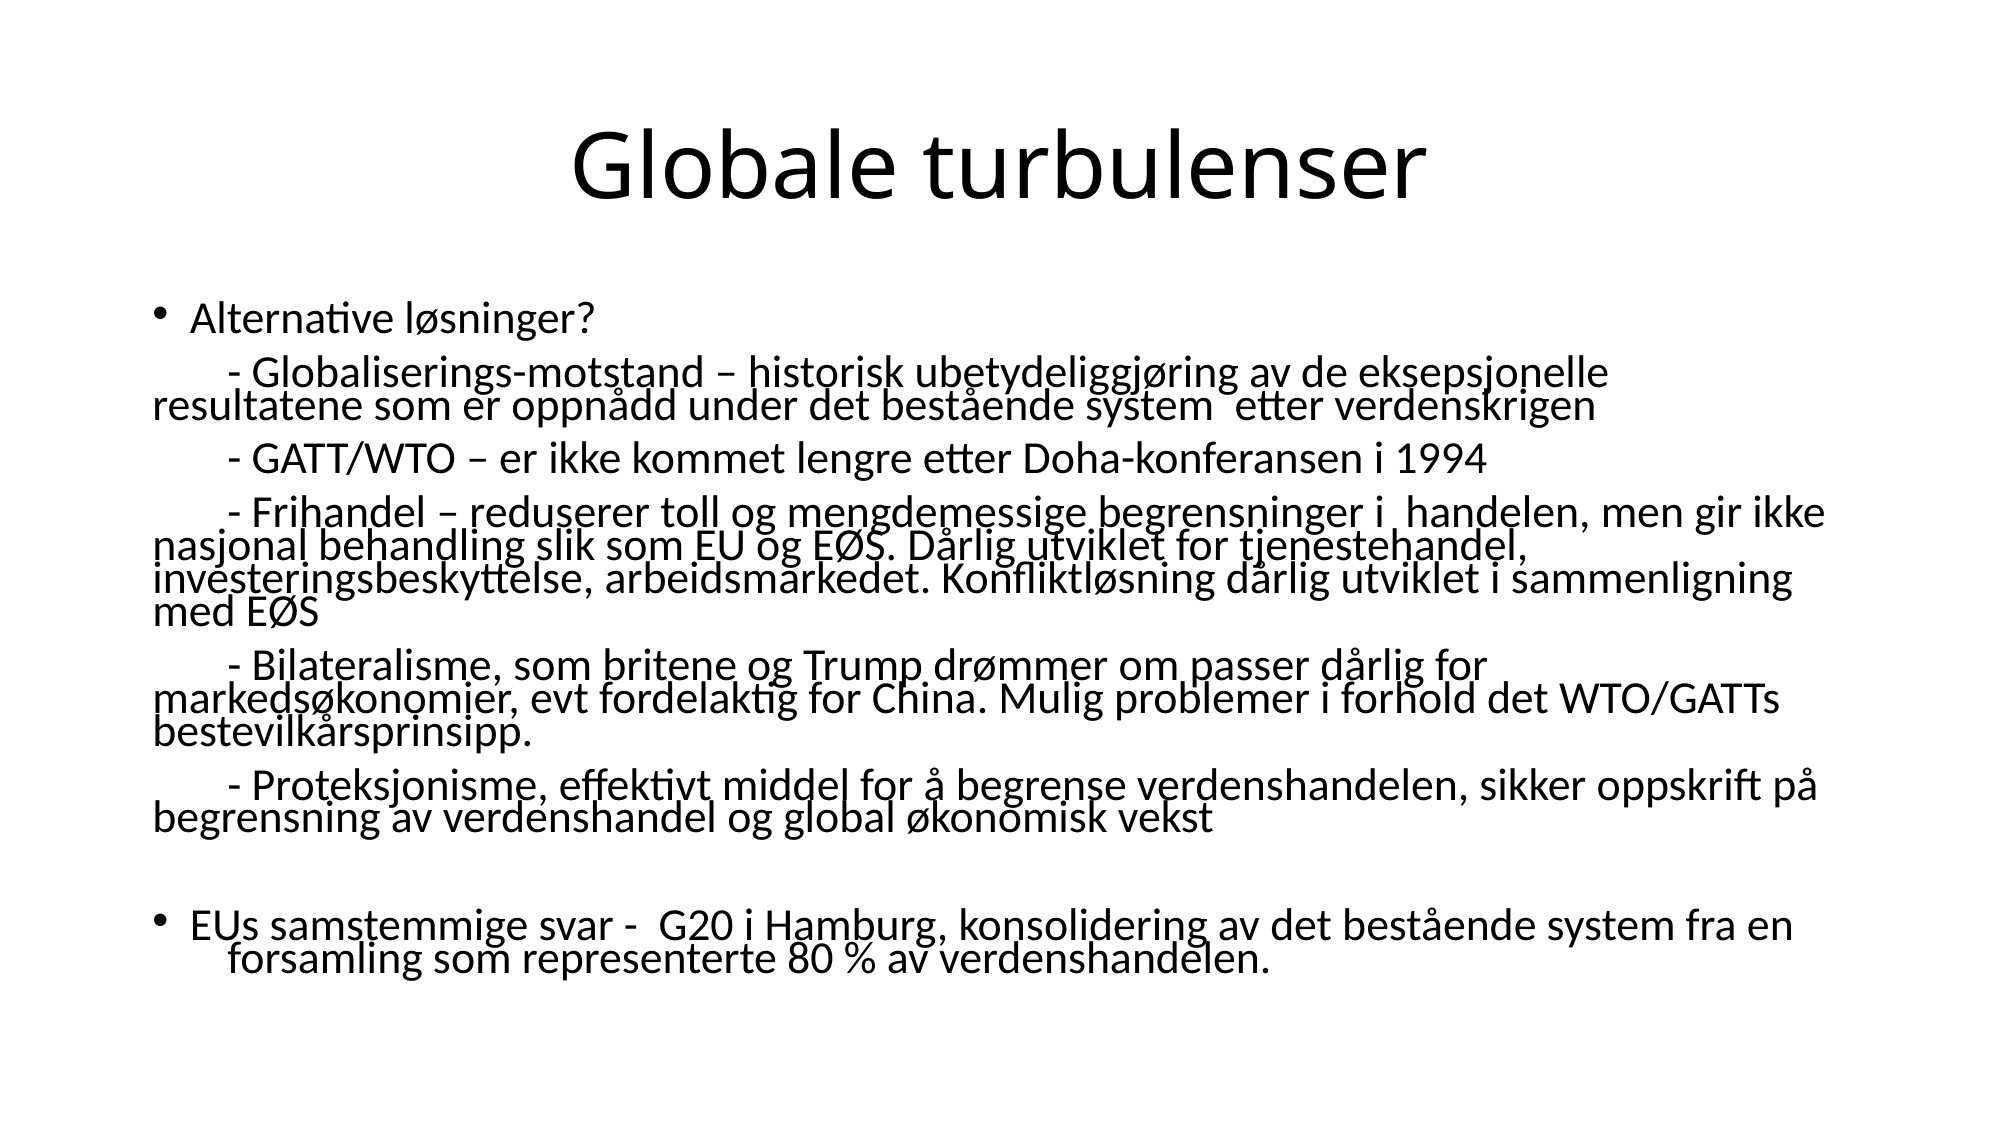

# Globale turbulenser
Alternative løsninger?
	- Globaliserings-motstand – historisk ubetydeliggjøring av de eksepsjonelle	resultatene som er oppnådd under det bestående system etter verdenskrigen
	- GATT/WTO – er ikke kommet lengre etter Doha-konferansen i 1994
	- Frihandel – reduserer toll og mengdemessige begrensninger i handelen, men gir ikke nasjonal behandling slik som EU og EØS. Dårlig utviklet for tjenestehandel, investeringsbeskyttelse, arbeidsmarkedet. Konfliktløsning dårlig utviklet i sammenligning med EØS
	- Bilateralisme, som britene og Trump drømmer om passer dårlig for markedsøkonomier, evt fordelaktig for China. Mulig problemer i forhold det WTO/GATTs bestevilkårsprinsipp.
	- Proteksjonisme, effektivt middel for å begrense verdenshandelen, sikker oppskrift på begrensning av verdenshandel og global økonomisk vekst
EUs samstemmige svar - G20 i Hamburg, konsolidering av det bestående system fra en forsamling som representerte 80 % av verdenshandelen.